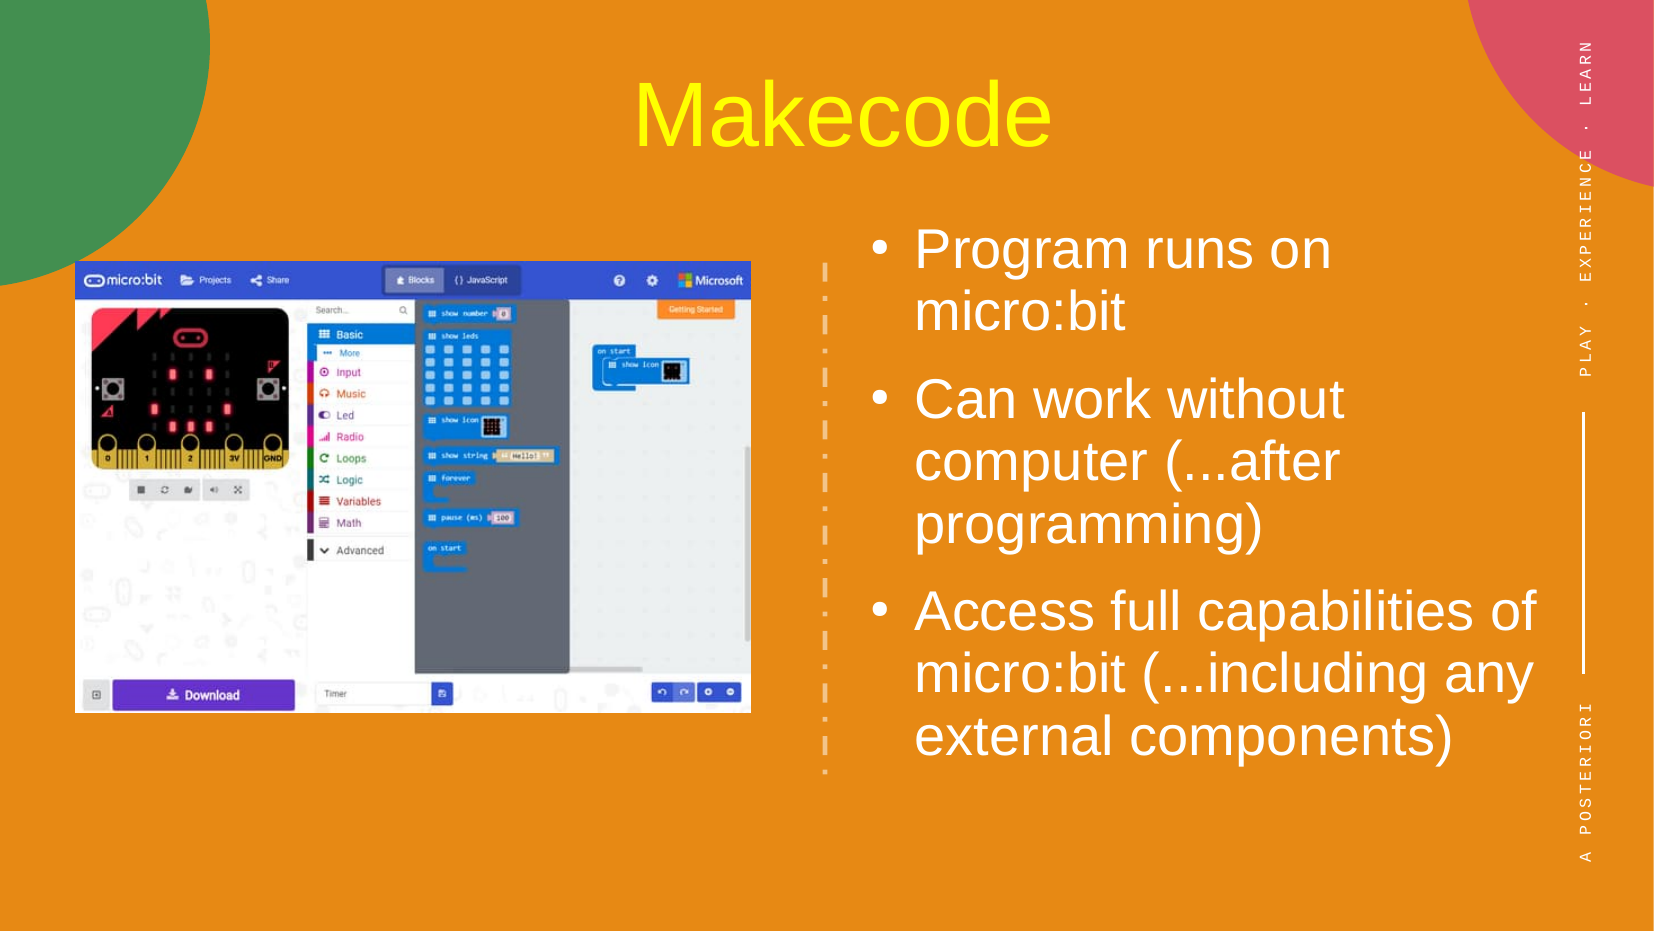

# Makecode
Program runs on micro:bit
Can work without computer (...after programming)
Access full capabilities of micro:bit (...including any external components)